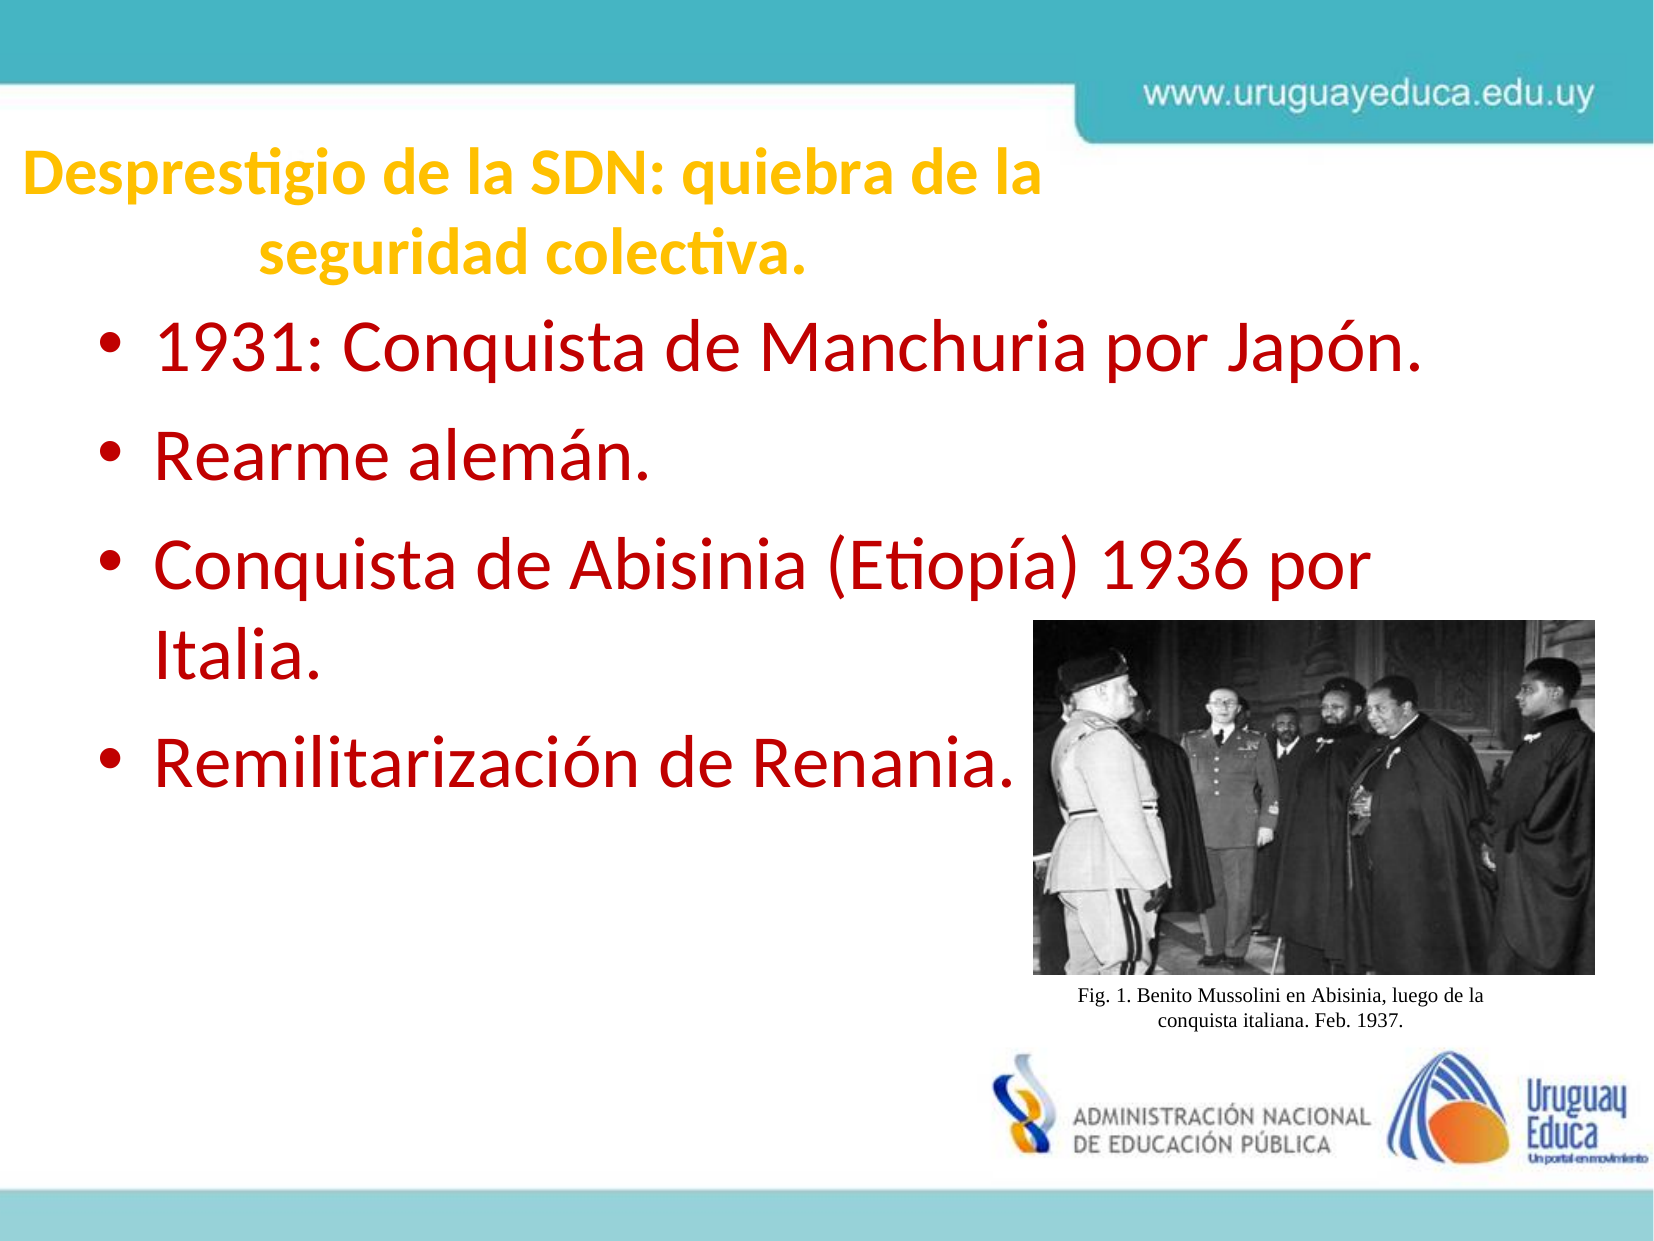

# Desprestigio de la SDN: quiebra de la seguridad colectiva.
1931: Conquista de Manchuria por Japón.
Rearme alemán.
Conquista de Abisinia (Etiopía) 1936 por Italia.
Remilitarización de Renania.
Fig. 1. Benito Mussolini en Abisinia, luego de la conquista italiana. Feb. 1937.